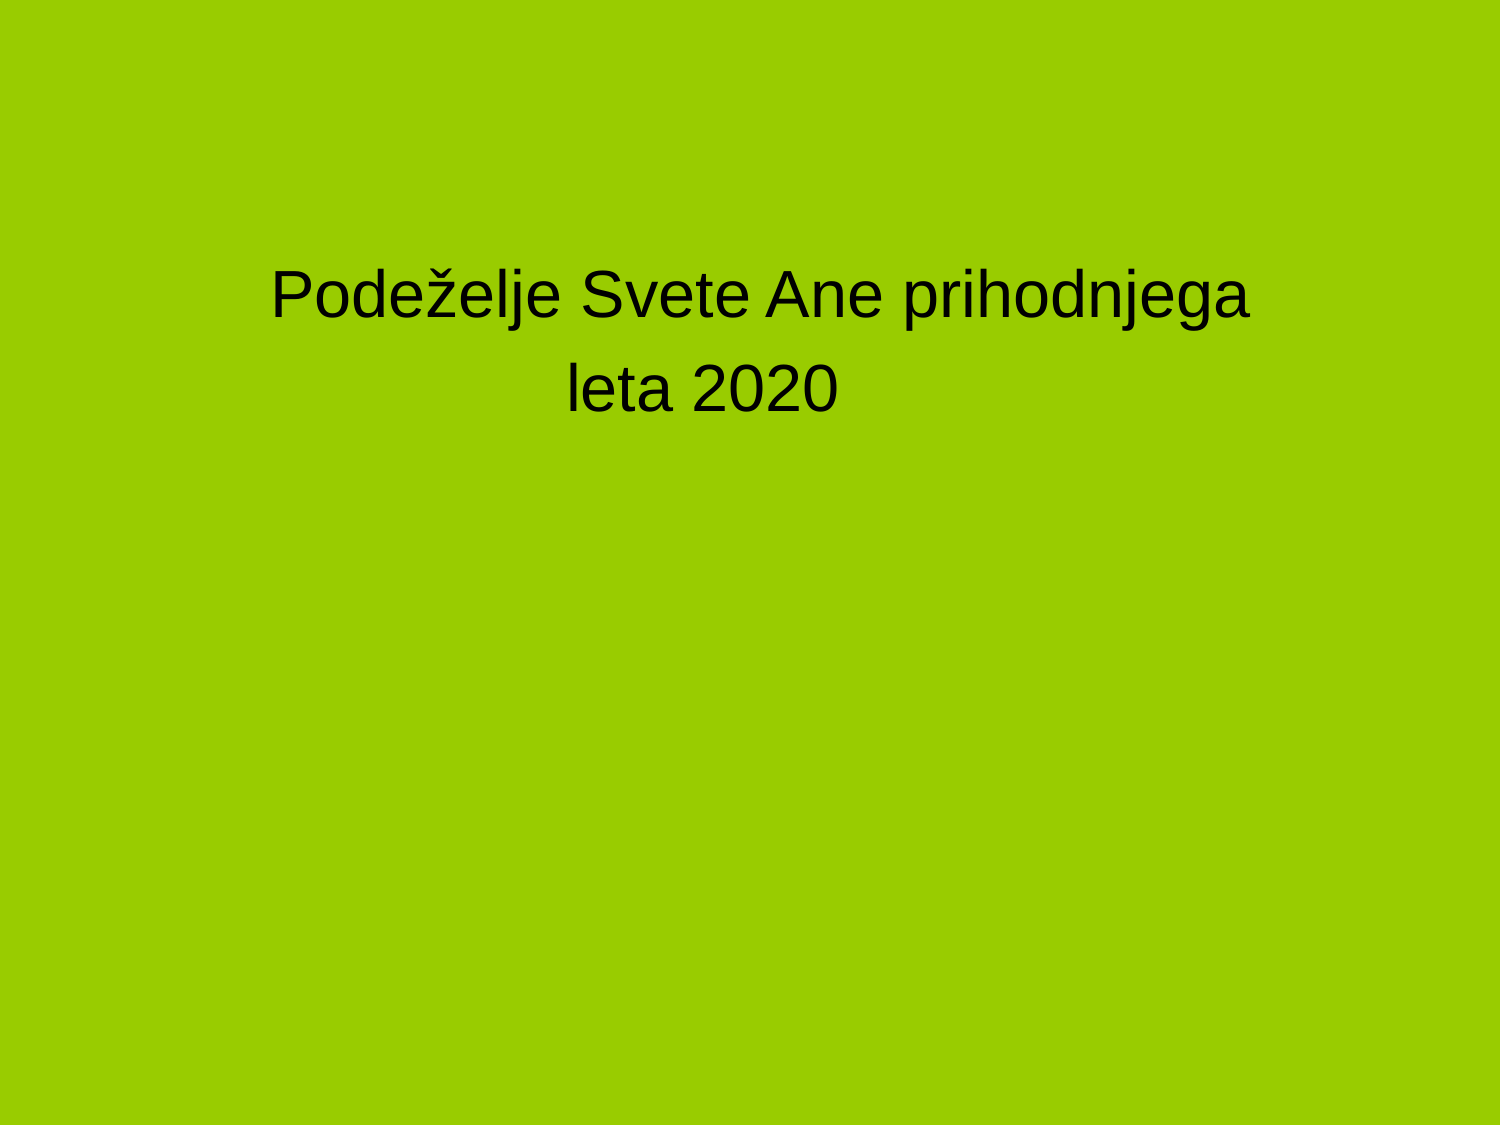

# Podeželje Svete Ane prihodnjega
 leta 2020